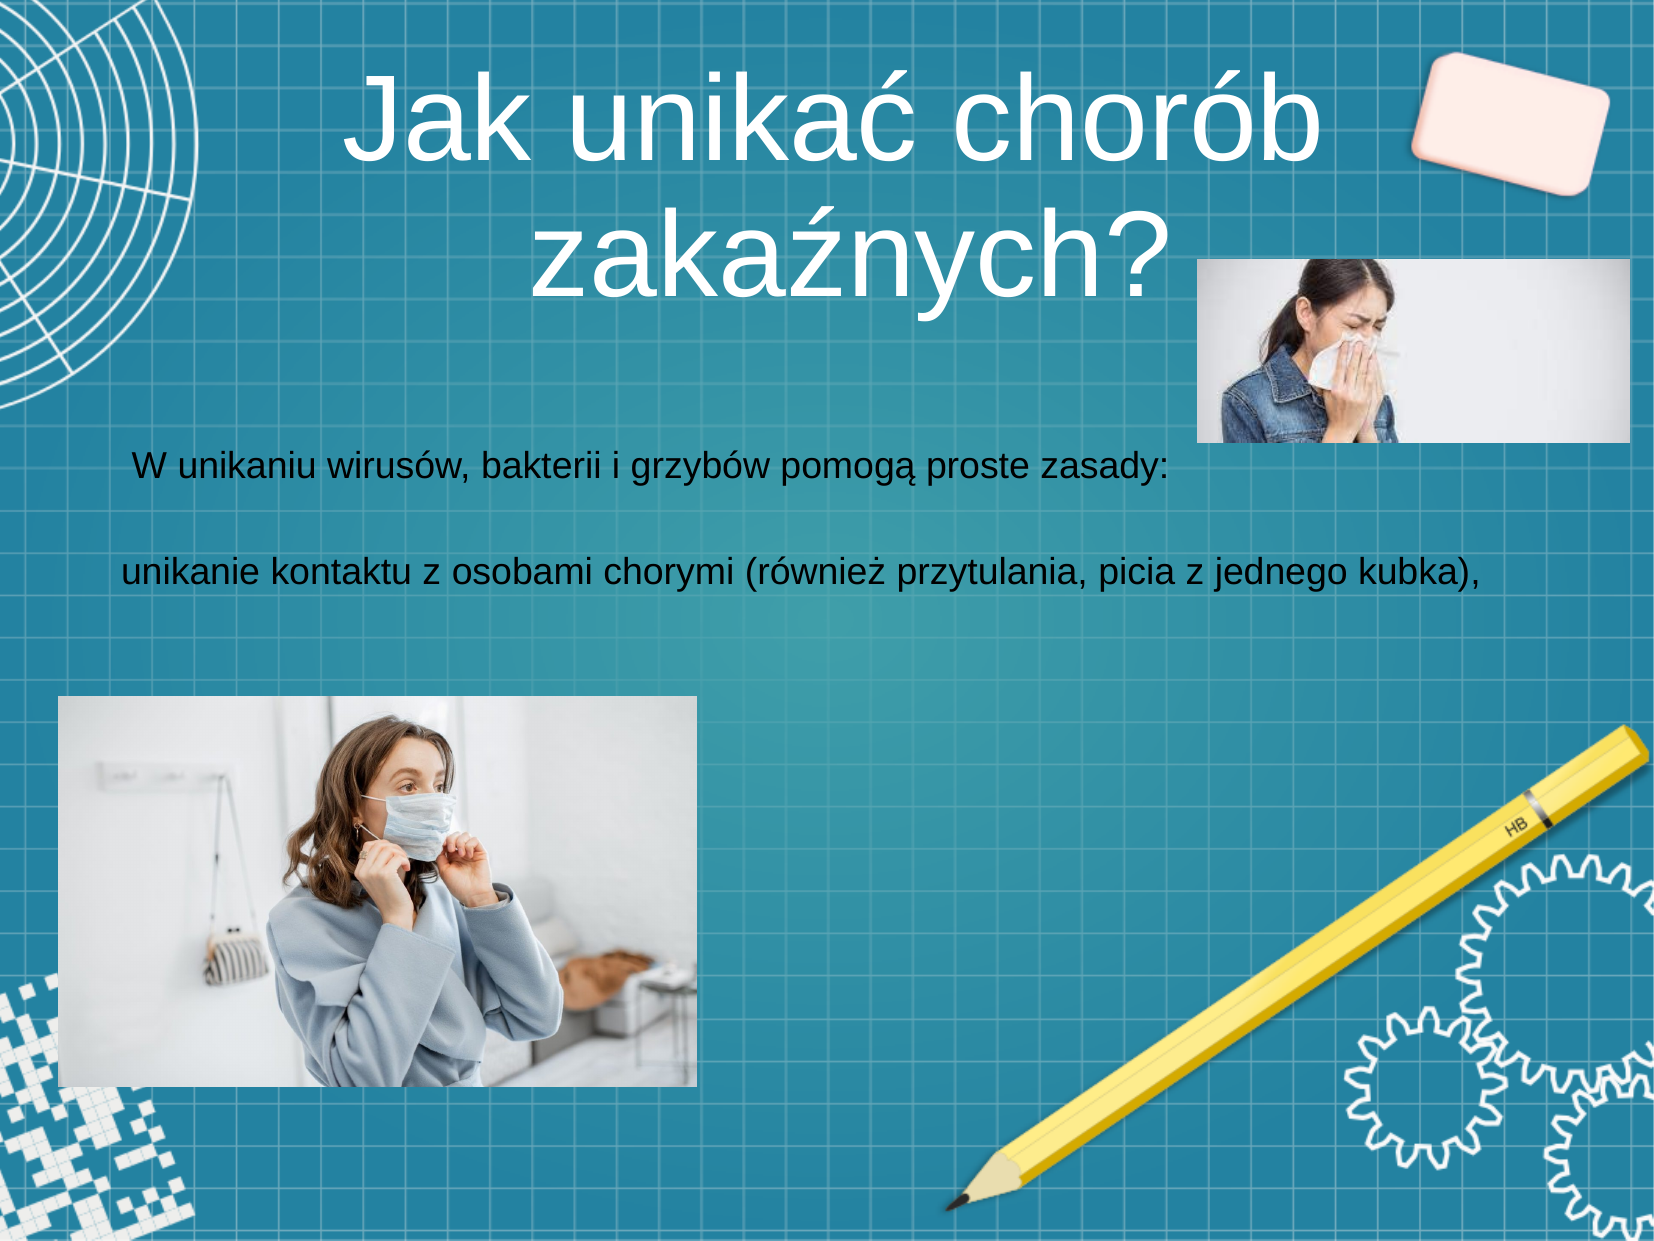

# Jak unikać chorób zakaźnych?
 W unikaniu wirusów, bakterii i grzybów pomogą proste zasady:
unikanie kontaktu z osobami chorymi (również przytulania, picia z jednego kubka),